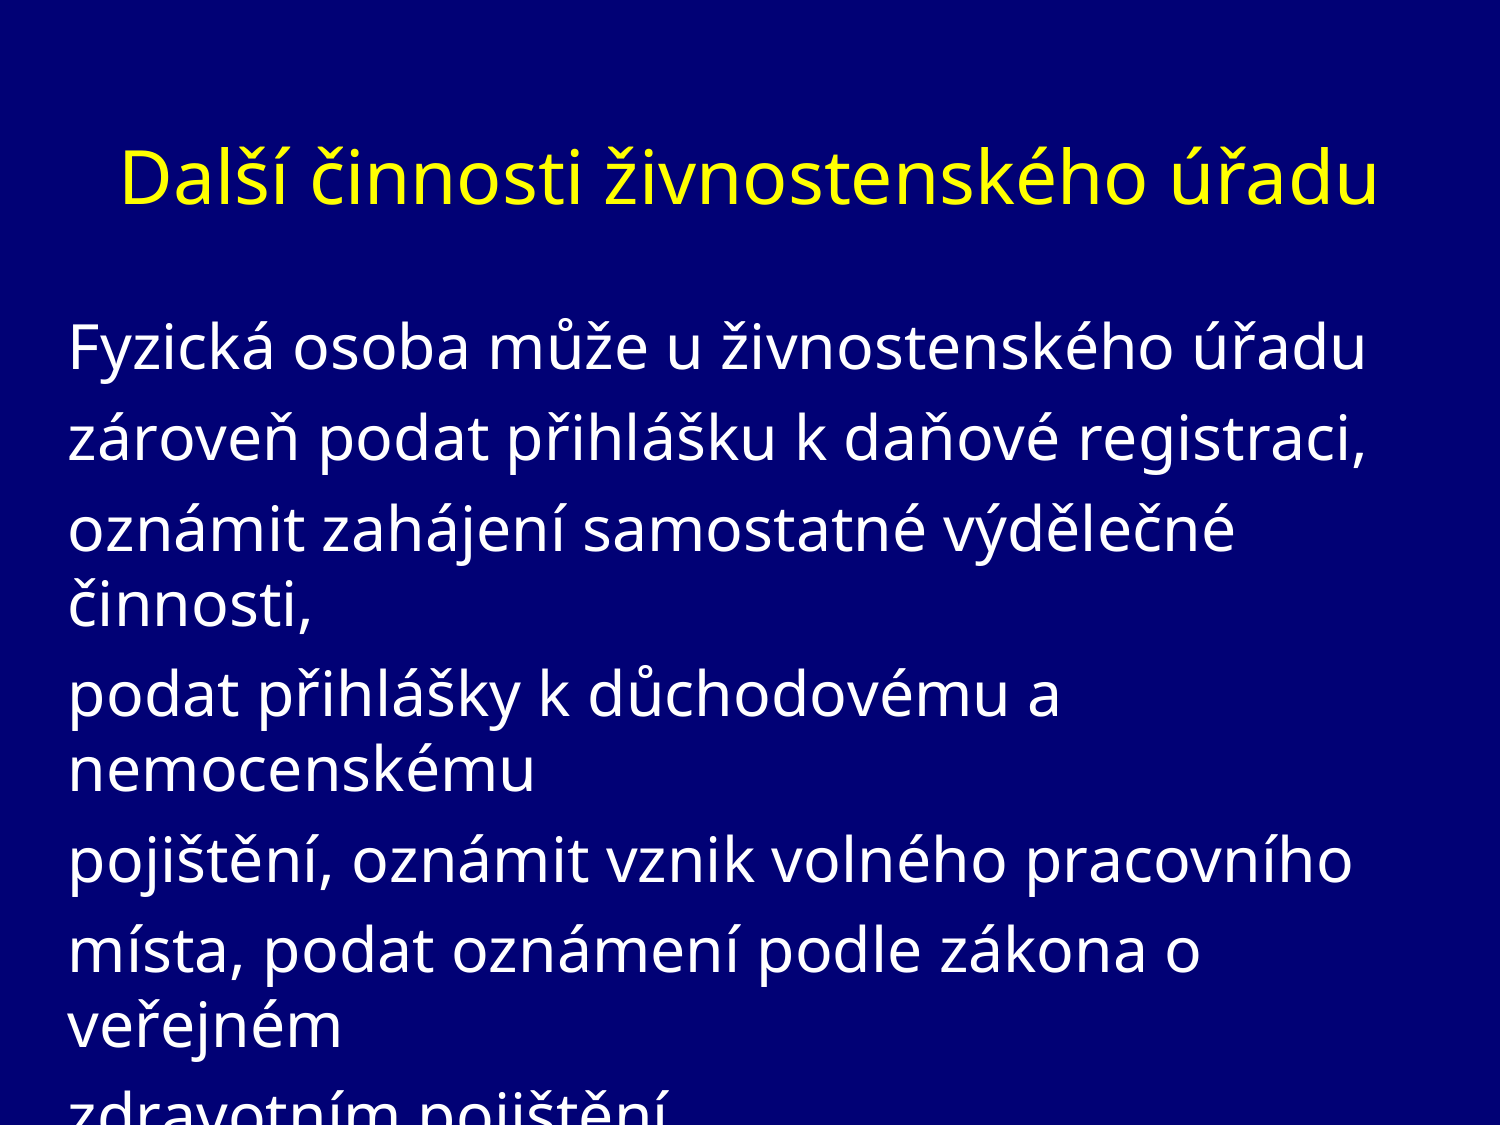

Další činnosti živnostenského úřadu
Fyzická osoba může u živnostenského úřadu
zároveň podat přihlášku k daňové registraci,
oznámit zahájení samostatné výdělečné činnosti,
podat přihlášky k důchodovému a nemocenskému
pojištění, oznámit vznik volného pracovního
místa, podat oznámení podle zákona o veřejném
zdravotním pojištění.